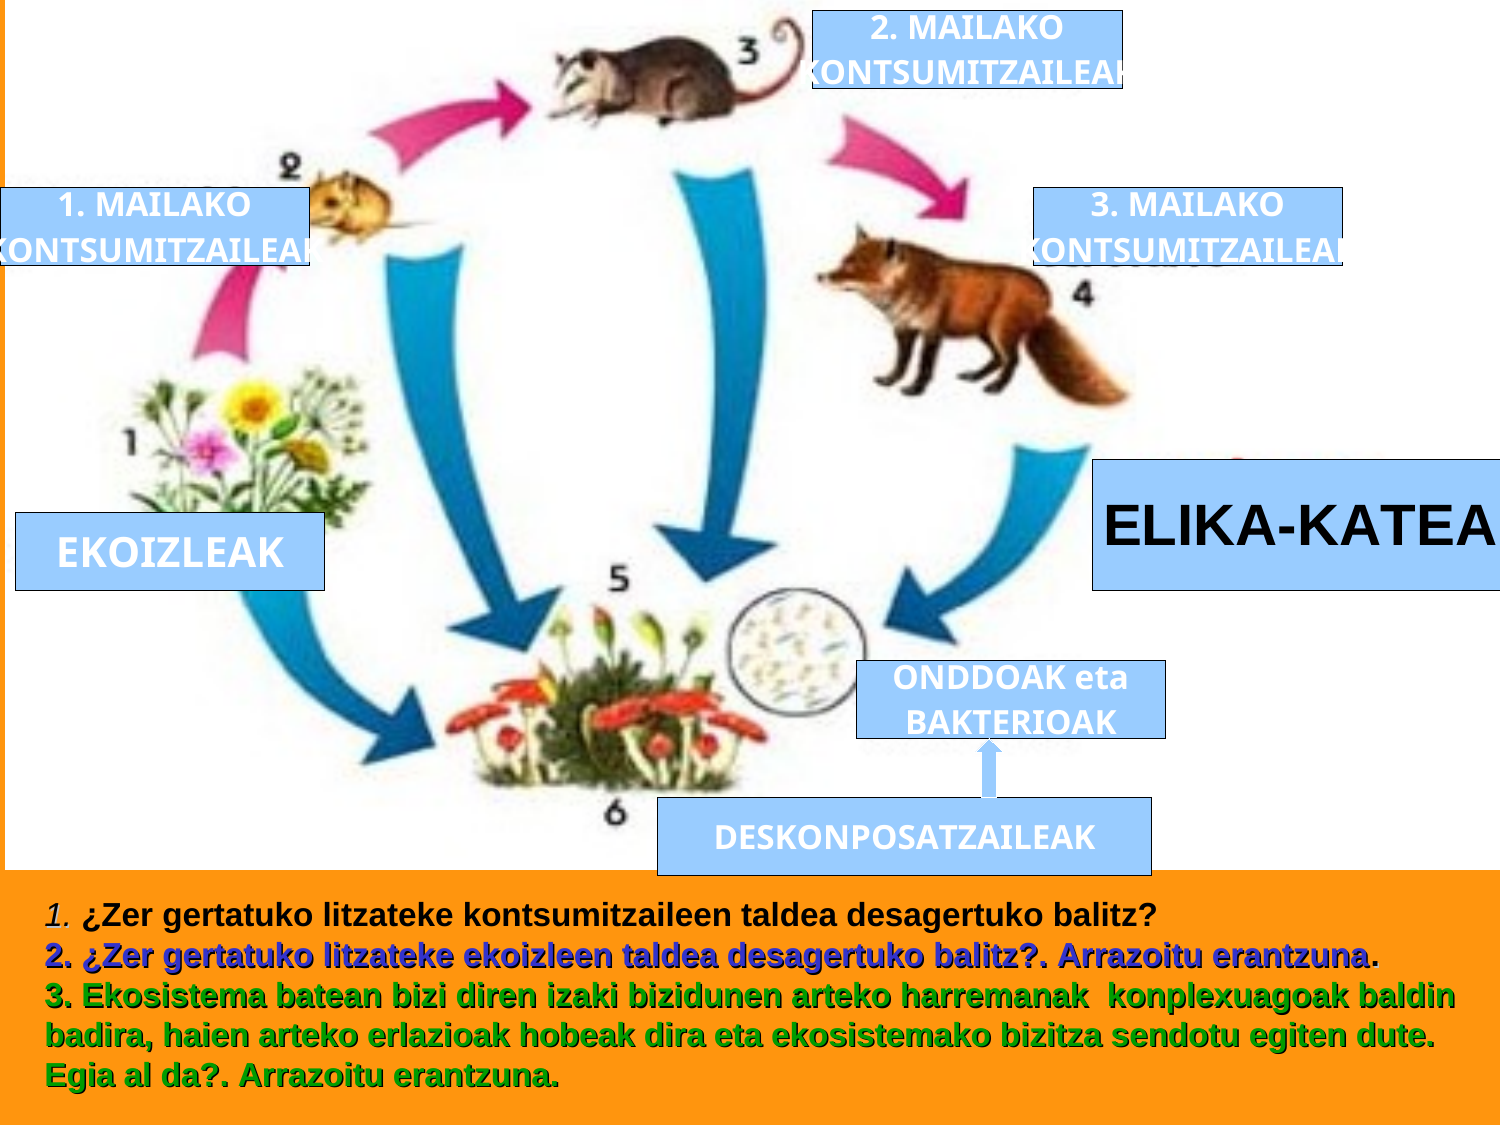

2. MAILAKO
KONTSUMITZAILEAK
#
1. MAILAKO
KONTSUMITZAILEAK
3. MAILAKO
KONTSUMITZAILEAK
ELIKA-KATEA
EKOIZLEAK
ONDDOAK eta
BAKTERIOAK
DESKONPOSATZAILEAK
1. ¿Zer gertatuko litzateke kontsumitzaileen taldea desagertuko balitz?
2. ¿Zer gertatuko litzateke ekoizleen taldea desagertuko balitz?. Arrazoitu erantzuna.
3. Ekosistema batean bizi diren izaki bizidunen arteko harremanak konplexuagoak baldin badira, haien arteko erlazioak hobeak dira eta ekosistemako bizitza sendotu egiten dute. Egia al da?. Arrazoitu erantzuna.